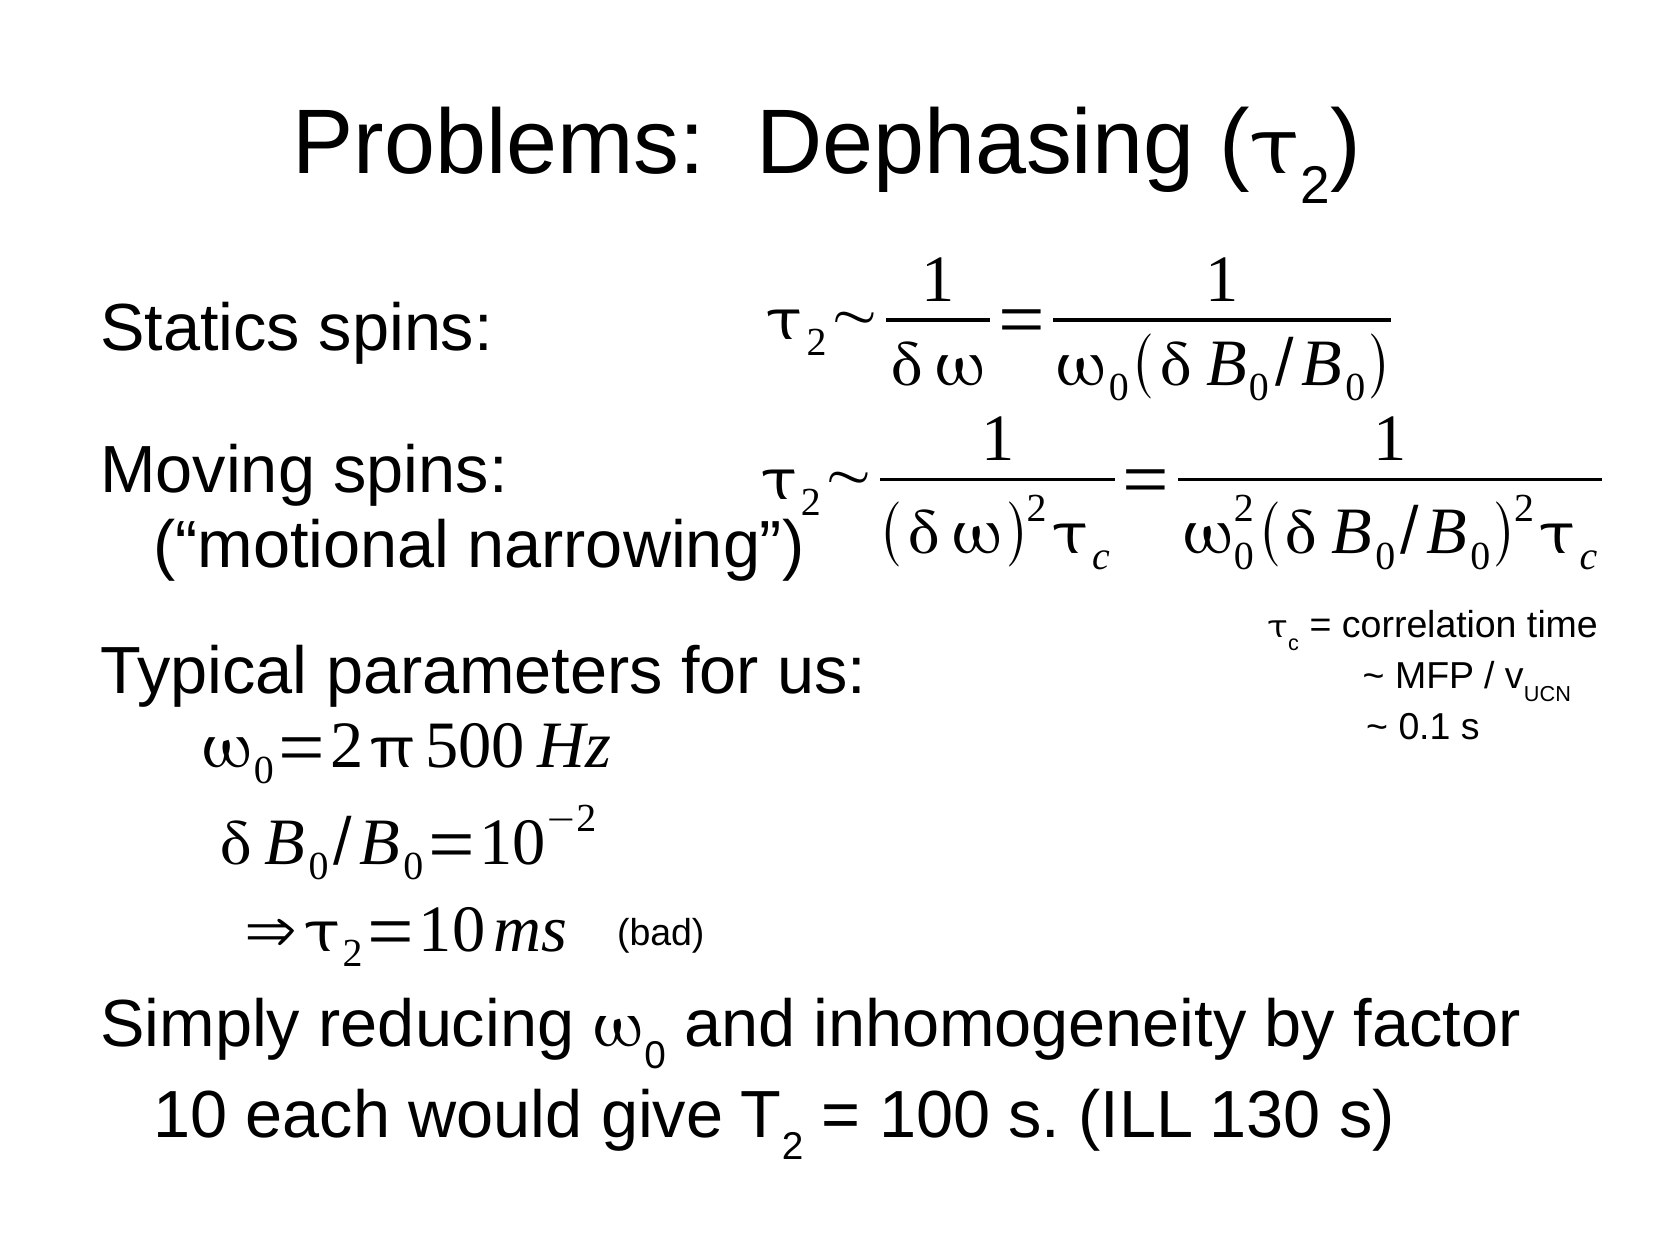

# Problems: Dephasing (2)
Statics spins:
Moving spins:
(“motional narrowing”)
c = correlation time
 ~ MFP / vUCN
	 ~ 0.1 s
Typical parameters for us:
(bad)
Simply reducing 0 and inhomogeneity by factor 10 each would give T2 = 100 s. (ILL 130 s)